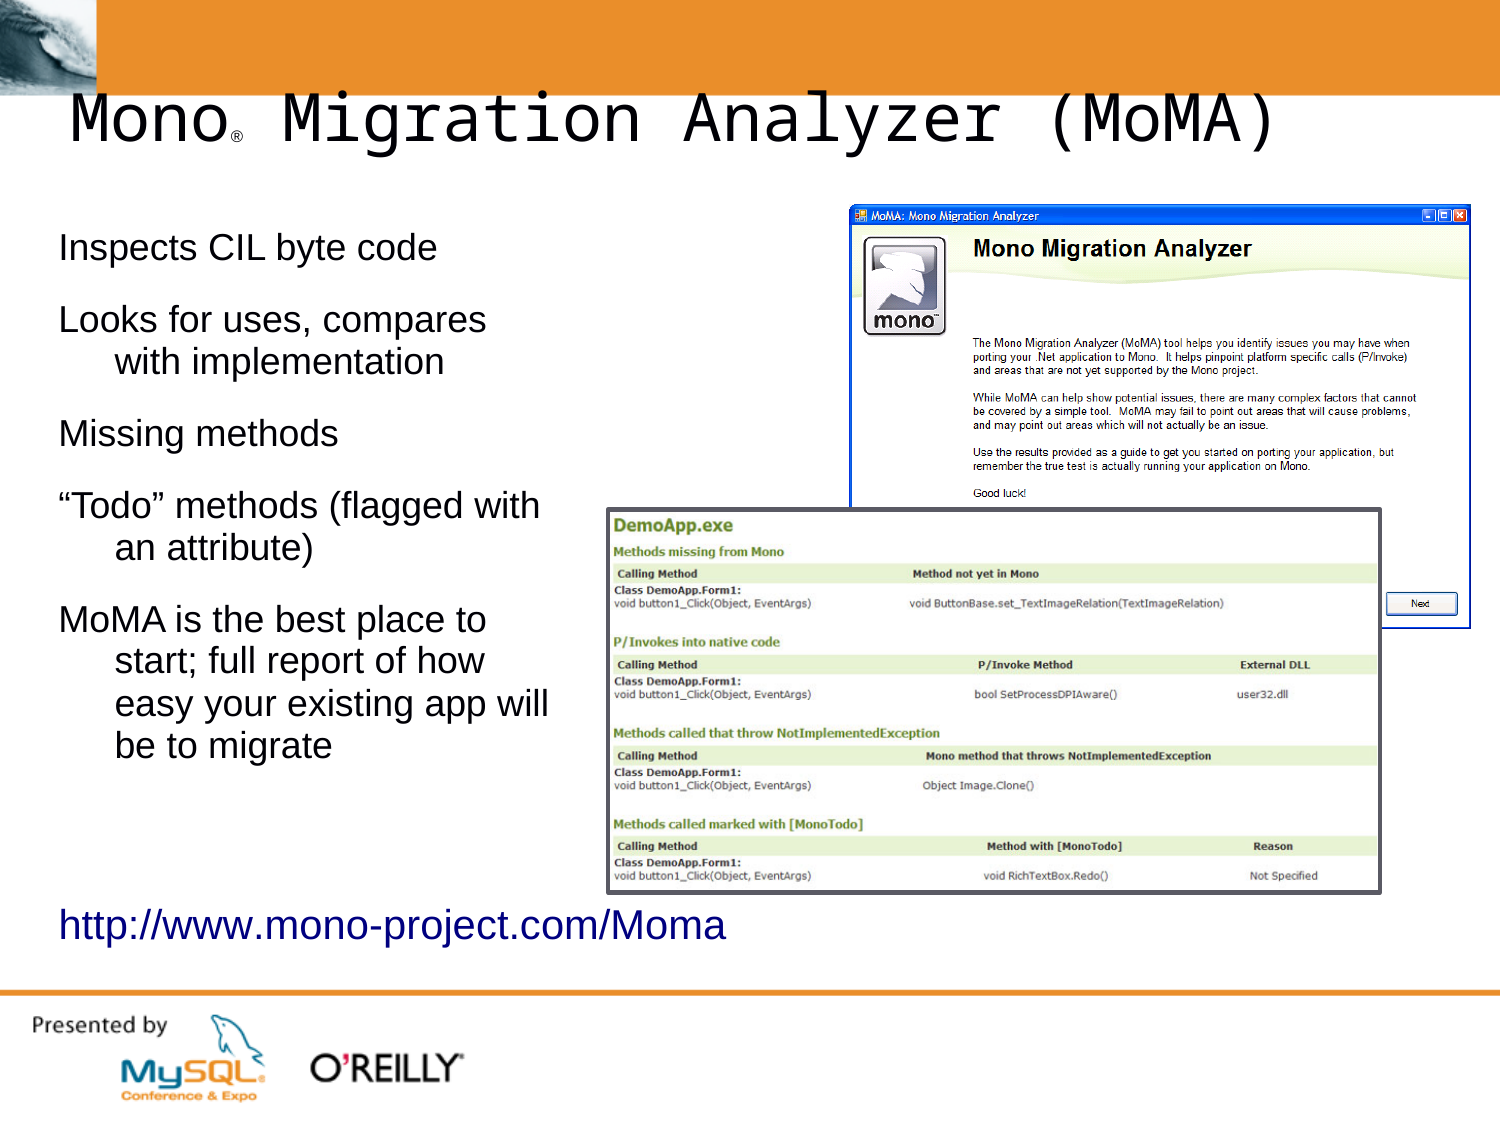

# Mono® Migration Analyzer (MoMA)
Inspects CIL byte code
Looks for uses, compares with implementation
Missing methods
“Todo” methods (flagged with an attribute)
MoMA is the best place to start; full report of how easy your existing app will be to migrate
http://www.mono-project.com/Moma